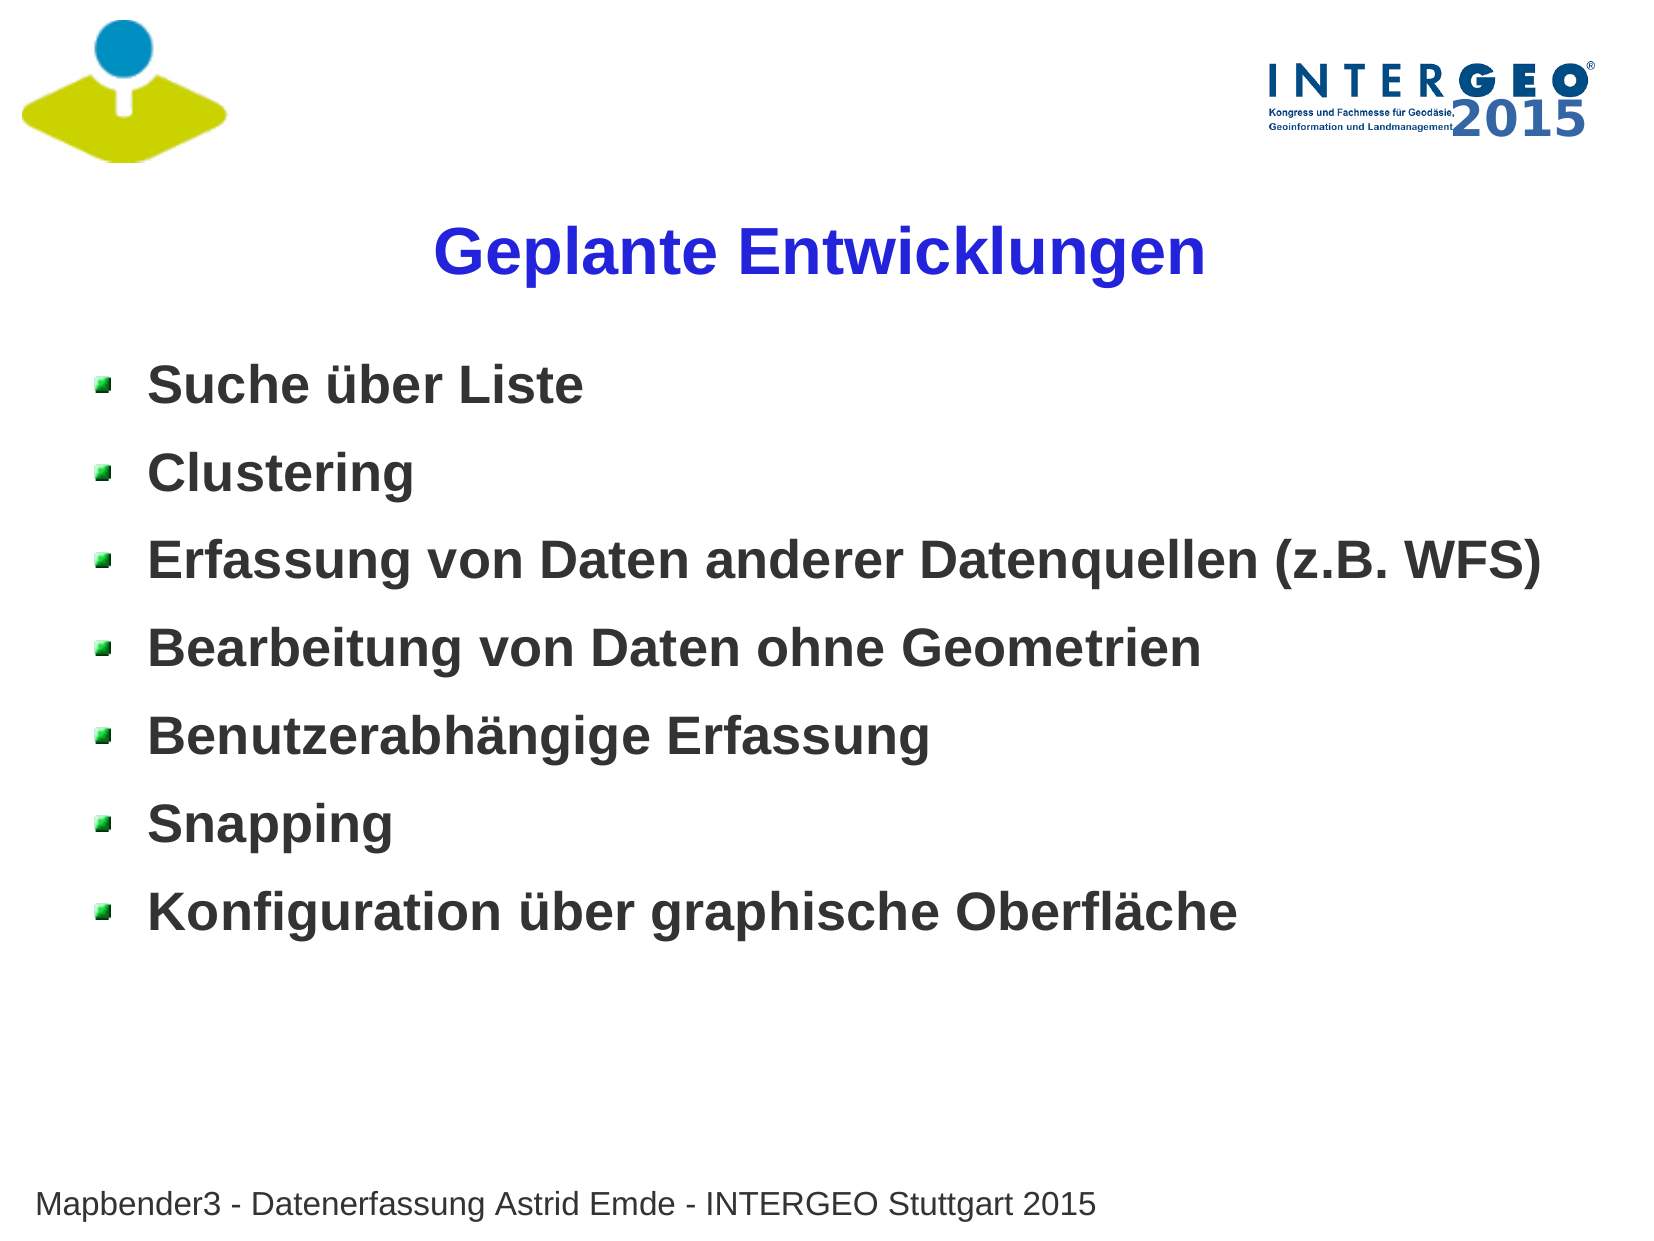

# Geplante Entwicklungen
Suche über Liste
Clustering
Erfassung von Daten anderer Datenquellen (z.B. WFS)
Bearbeitung von Daten ohne Geometrien
Benutzerabhängige Erfassung
Snapping
Konfiguration über graphische Oberfläche